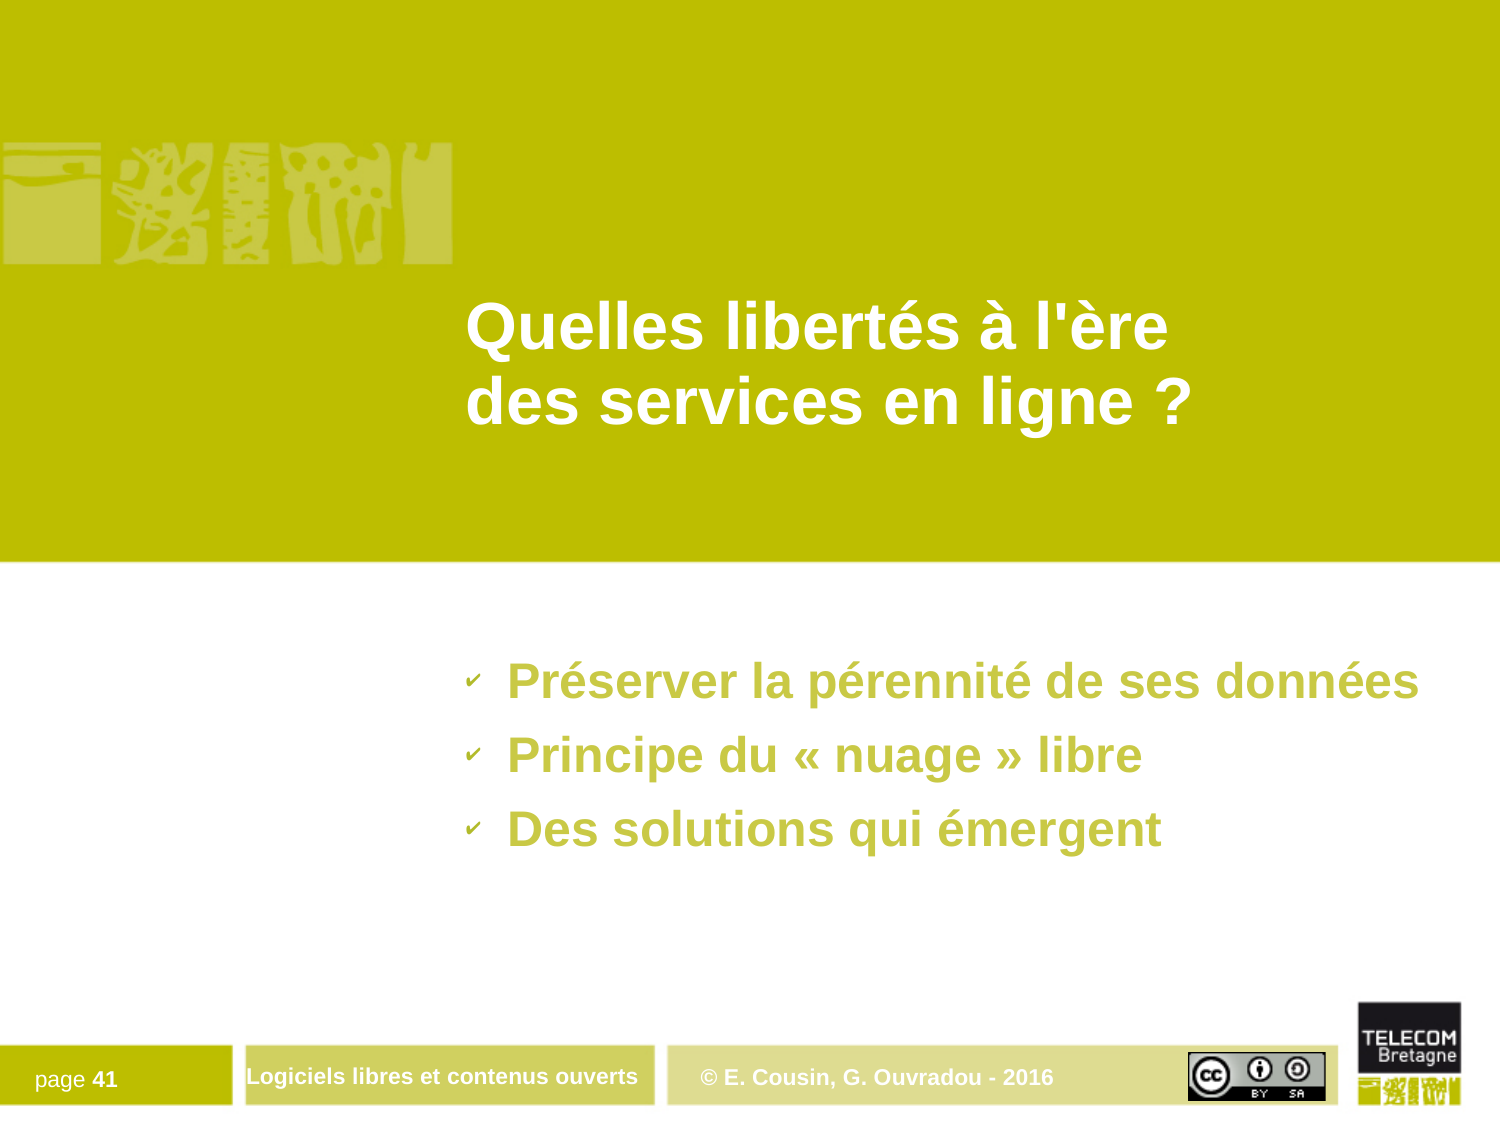

# Quelles libertés à l'ère des services en ligne ?
Préserver la pérennité de ses données
Principe du « nuage » libre
Des solutions qui émergent
41
© E. Cousin, G. Ouvradou - 2016